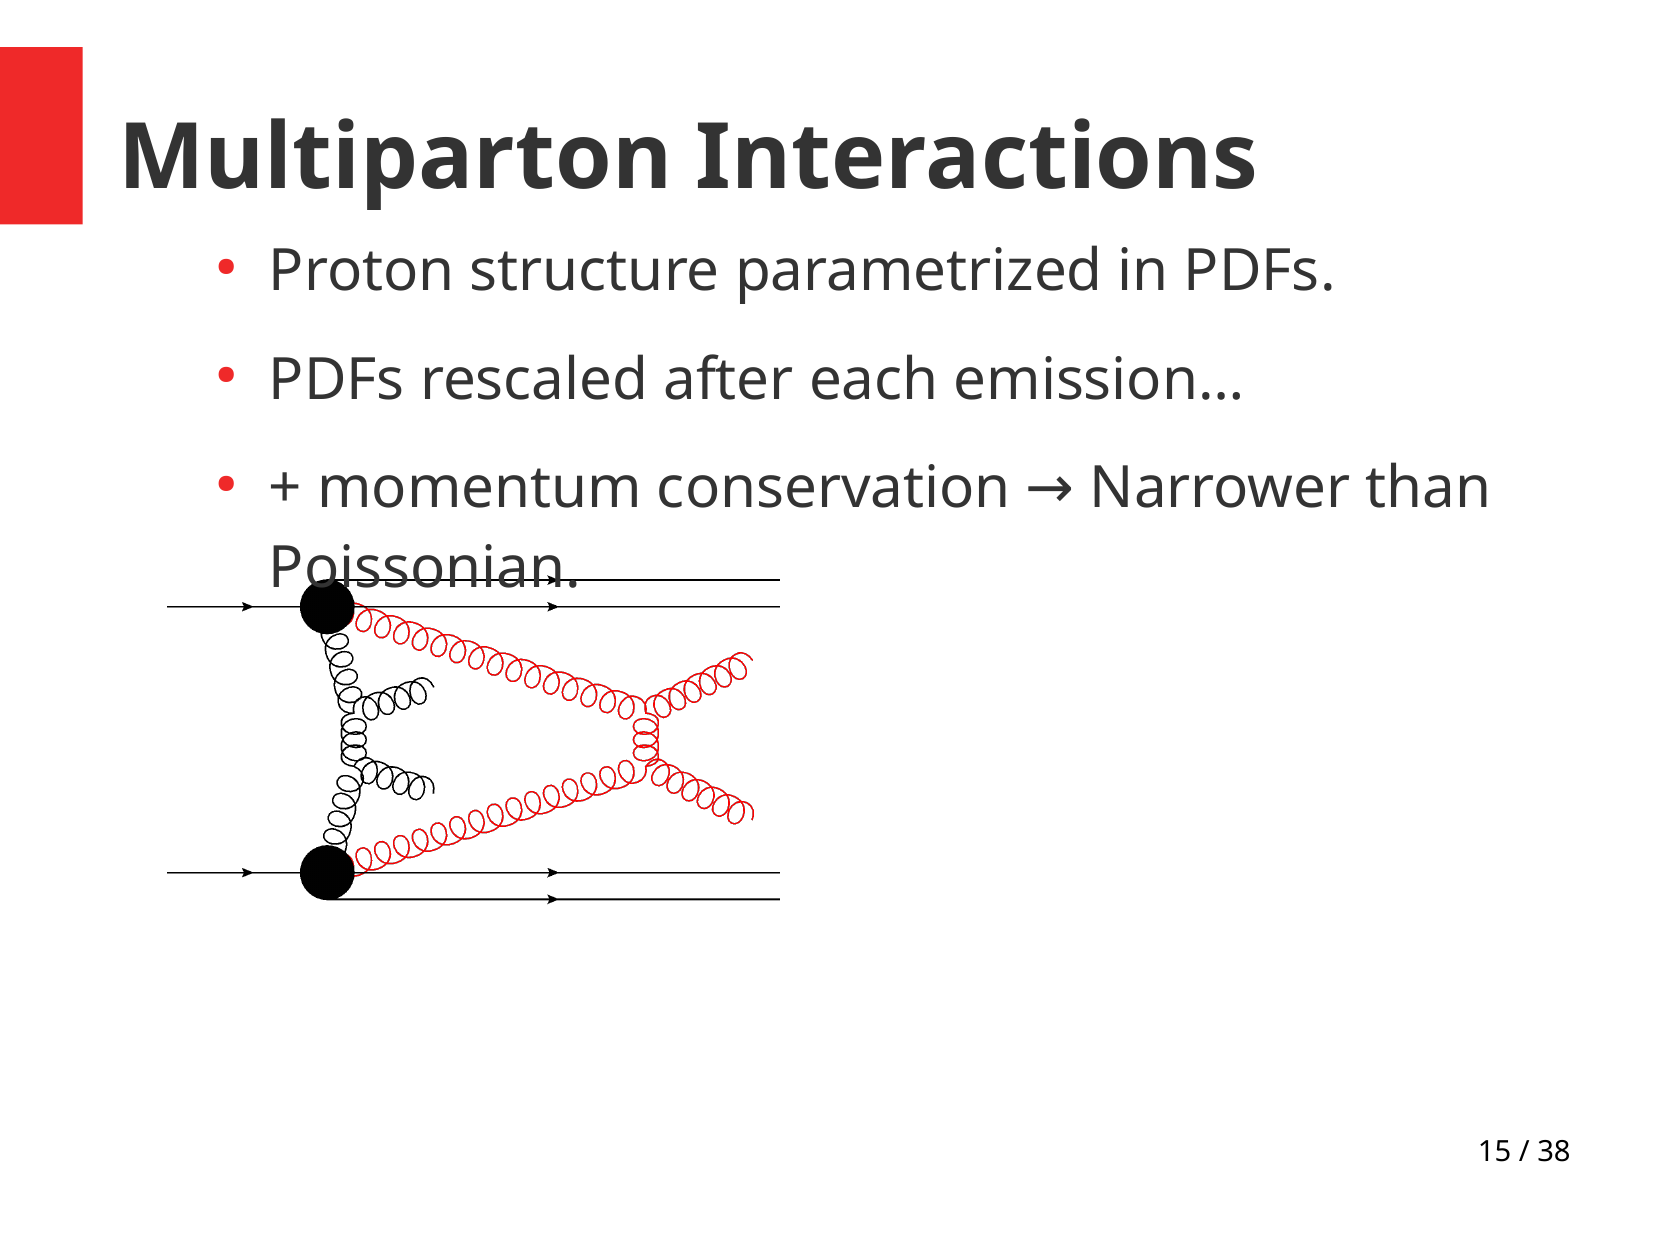

# Multiparton Interactions
Proton structure parametrized in PDFs.
PDFs rescaled after each emission…
+ momentum conservation → Narrower than Poissonian.
15